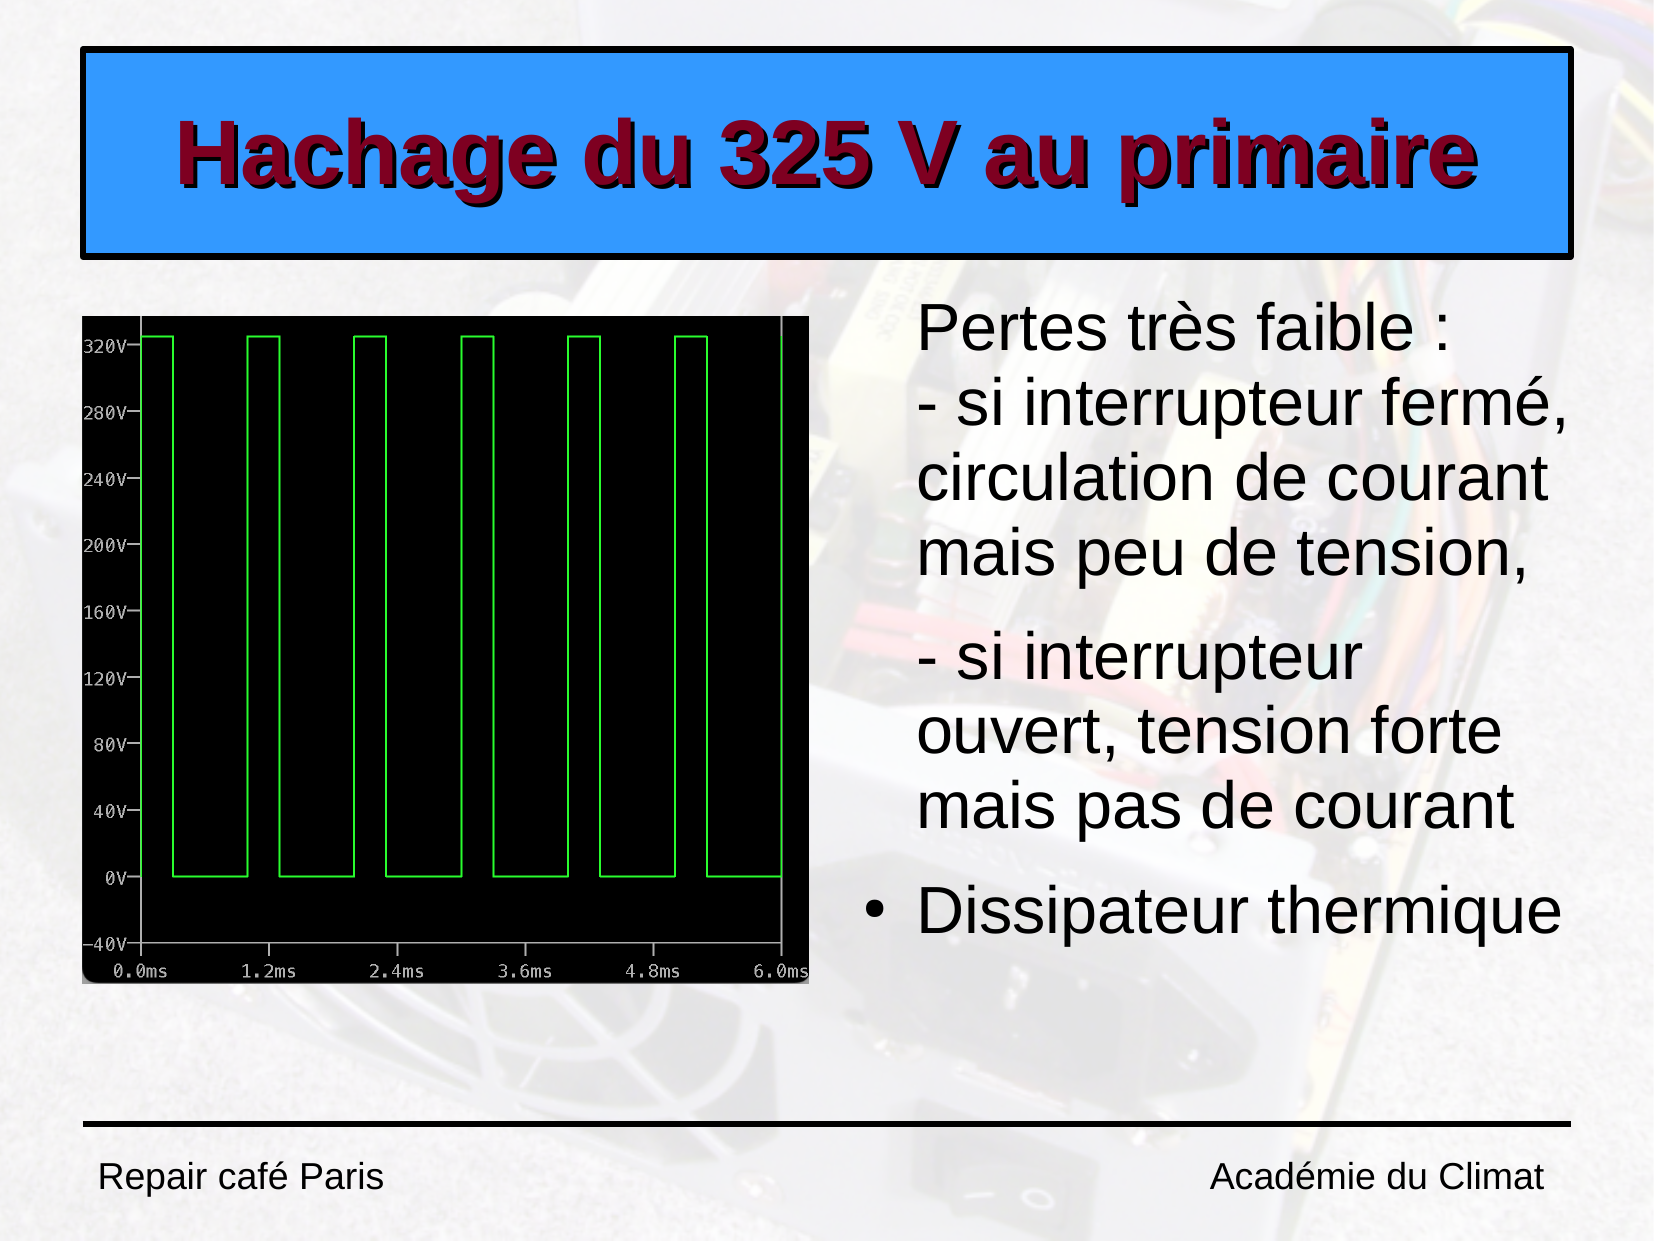

# Hachage du 325 V au primaire
Pertes très faible :
- si interrupteur fermé, circulation de courant mais peu de tension,
- si interrupteur ouvert, tension forte mais pas de courant
Dissipateur thermique
Repair café Paris	Académie du Climat